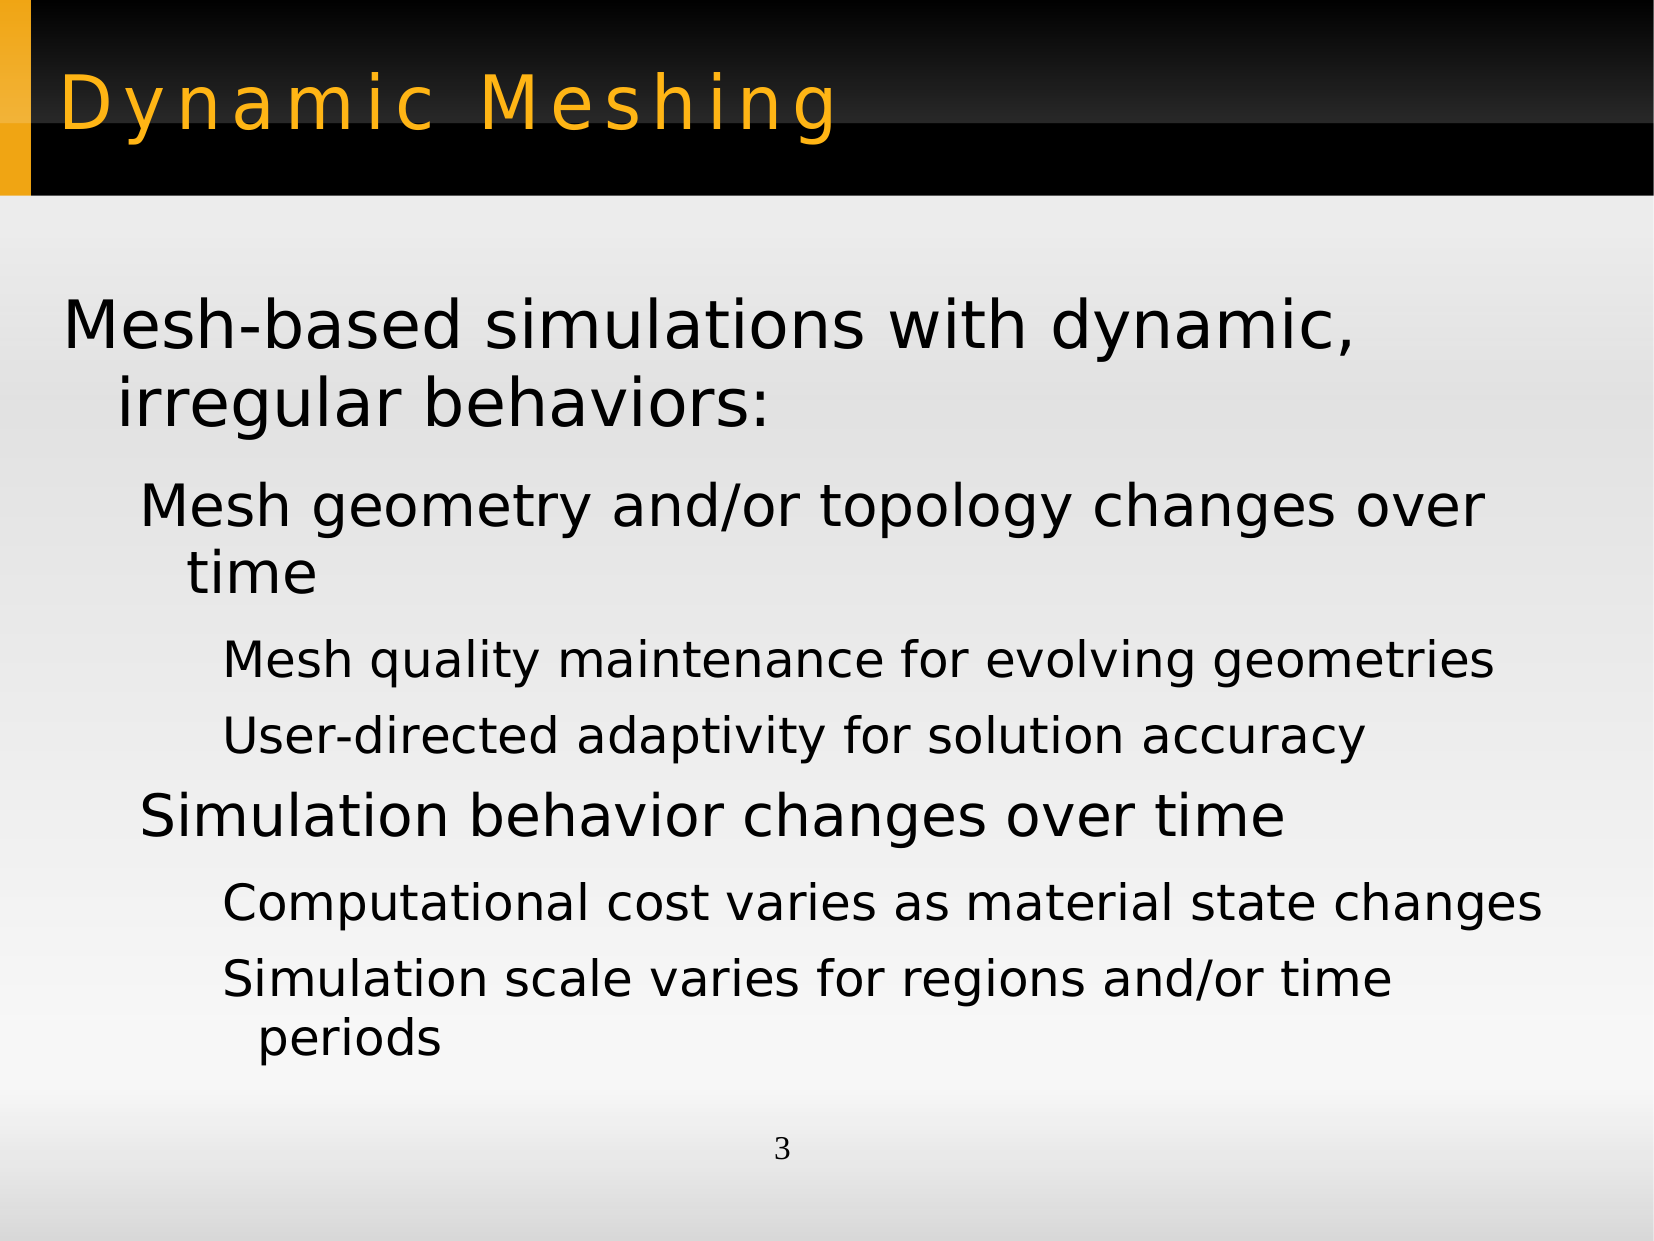

# Dynamic Meshing
Mesh-based simulations with dynamic, irregular behaviors:
Mesh geometry and/or topology changes over time
Mesh quality maintenance for evolving geometries
User-directed adaptivity for solution accuracy
Simulation behavior changes over time
Computational cost varies as material state changes
Simulation scale varies for regions and/or time periods
3